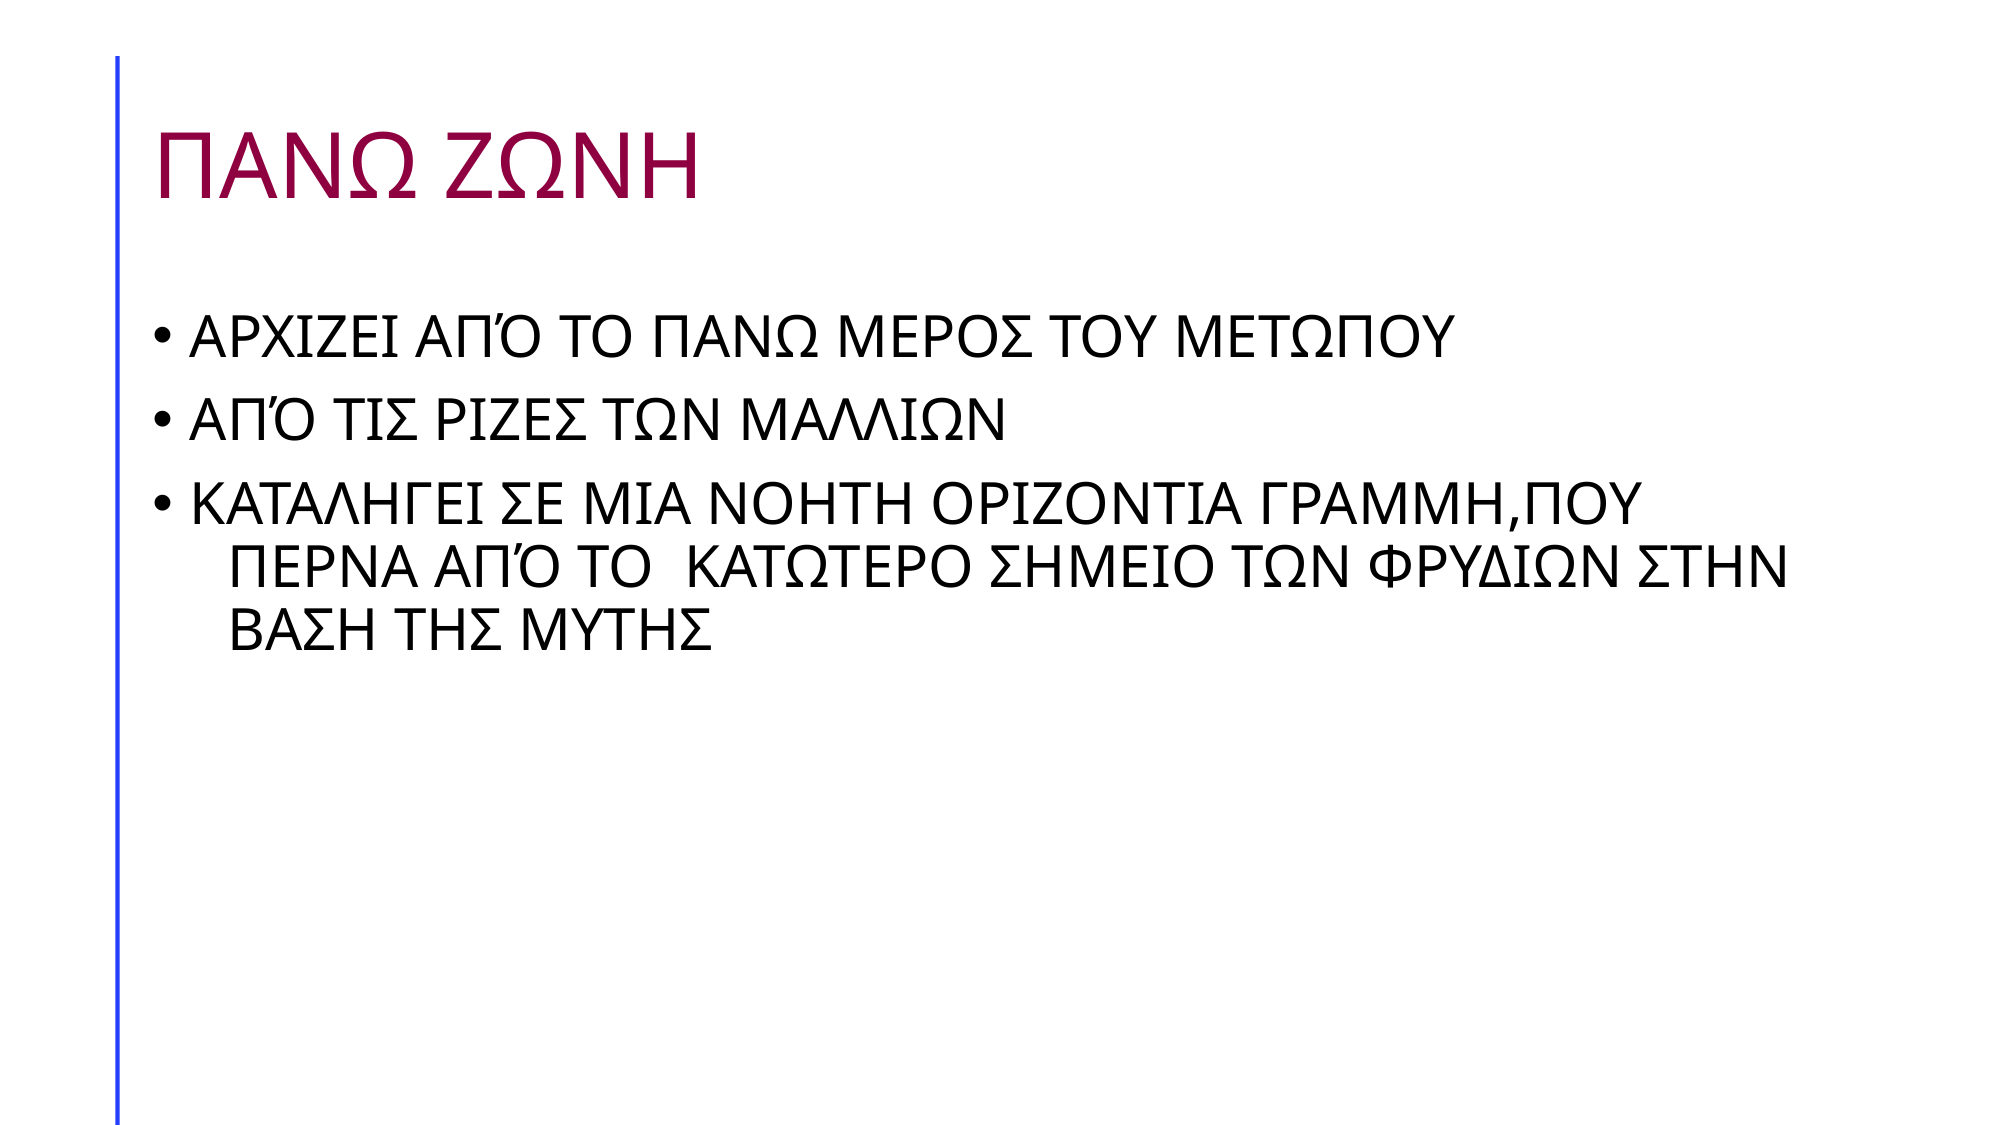

# ΠΑΝΩ ΖΩΝΗ
ΑΡΧΙΖΕΙ ΑΠΌ ΤΟ ΠΑΝΩ ΜΕΡΟΣ ΤΟΥ ΜΕΤΩΠΟΥ
ΑΠΌ ΤΙΣ ΡΙΖΕΣ ΤΩΝ ΜΑΛΛΙΩΝ
ΚΑΤΑΛΗΓΕΙ ΣΕ ΜΙΑ ΝΟΗΤΗ ΟΡΙΖΟΝΤΙΑ ΓΡΑΜΜΗ,ΠΟΥ ΠΕΡΝΑ ΑΠΌ ΤΟ ΚΑΤΩΤΕΡΟ ΣΗΜΕΙΟ ΤΩΝ ΦΡΥΔΙΩΝ ΣΤΗΝ ΒΑΣΗ ΤΗΣ ΜΥΤΗΣ